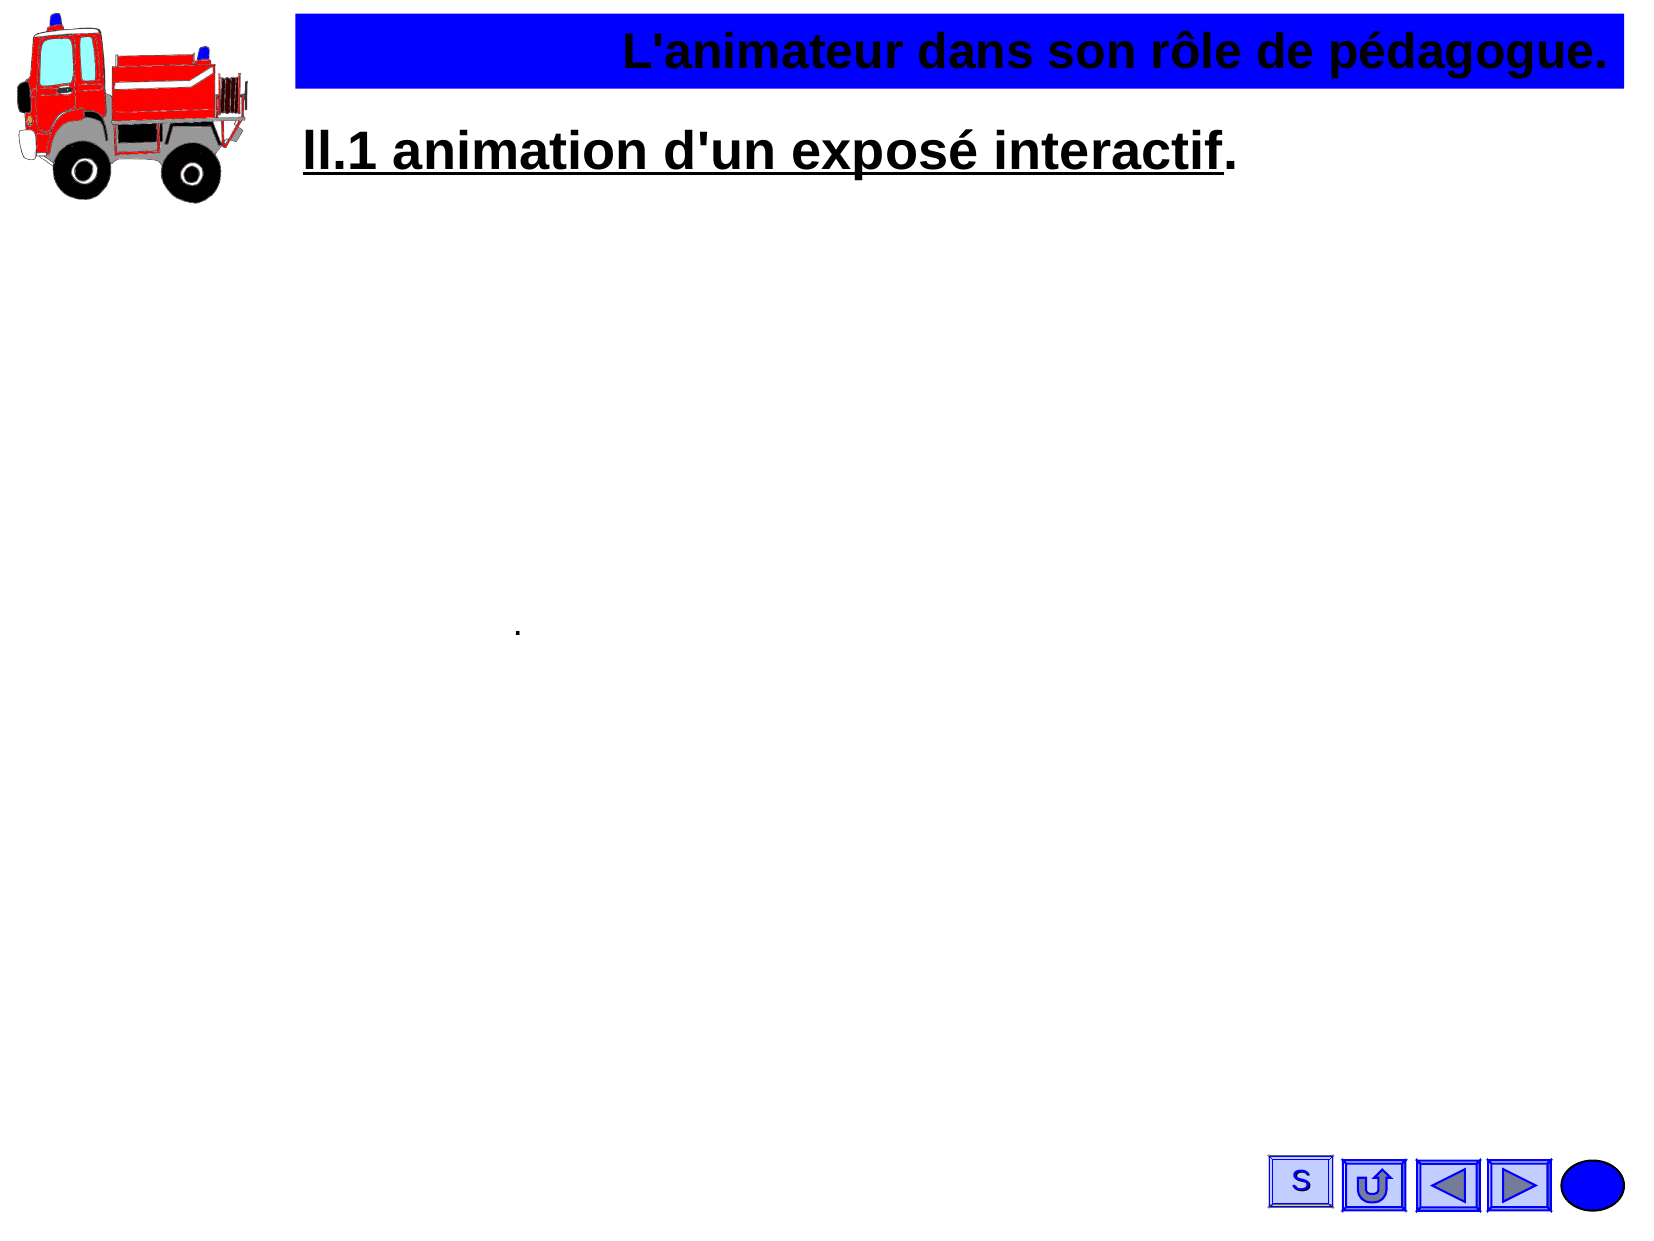

L'animateur dans son rôle de pédagogue.
ll.1 animation d'un exposé interactif.
#
.